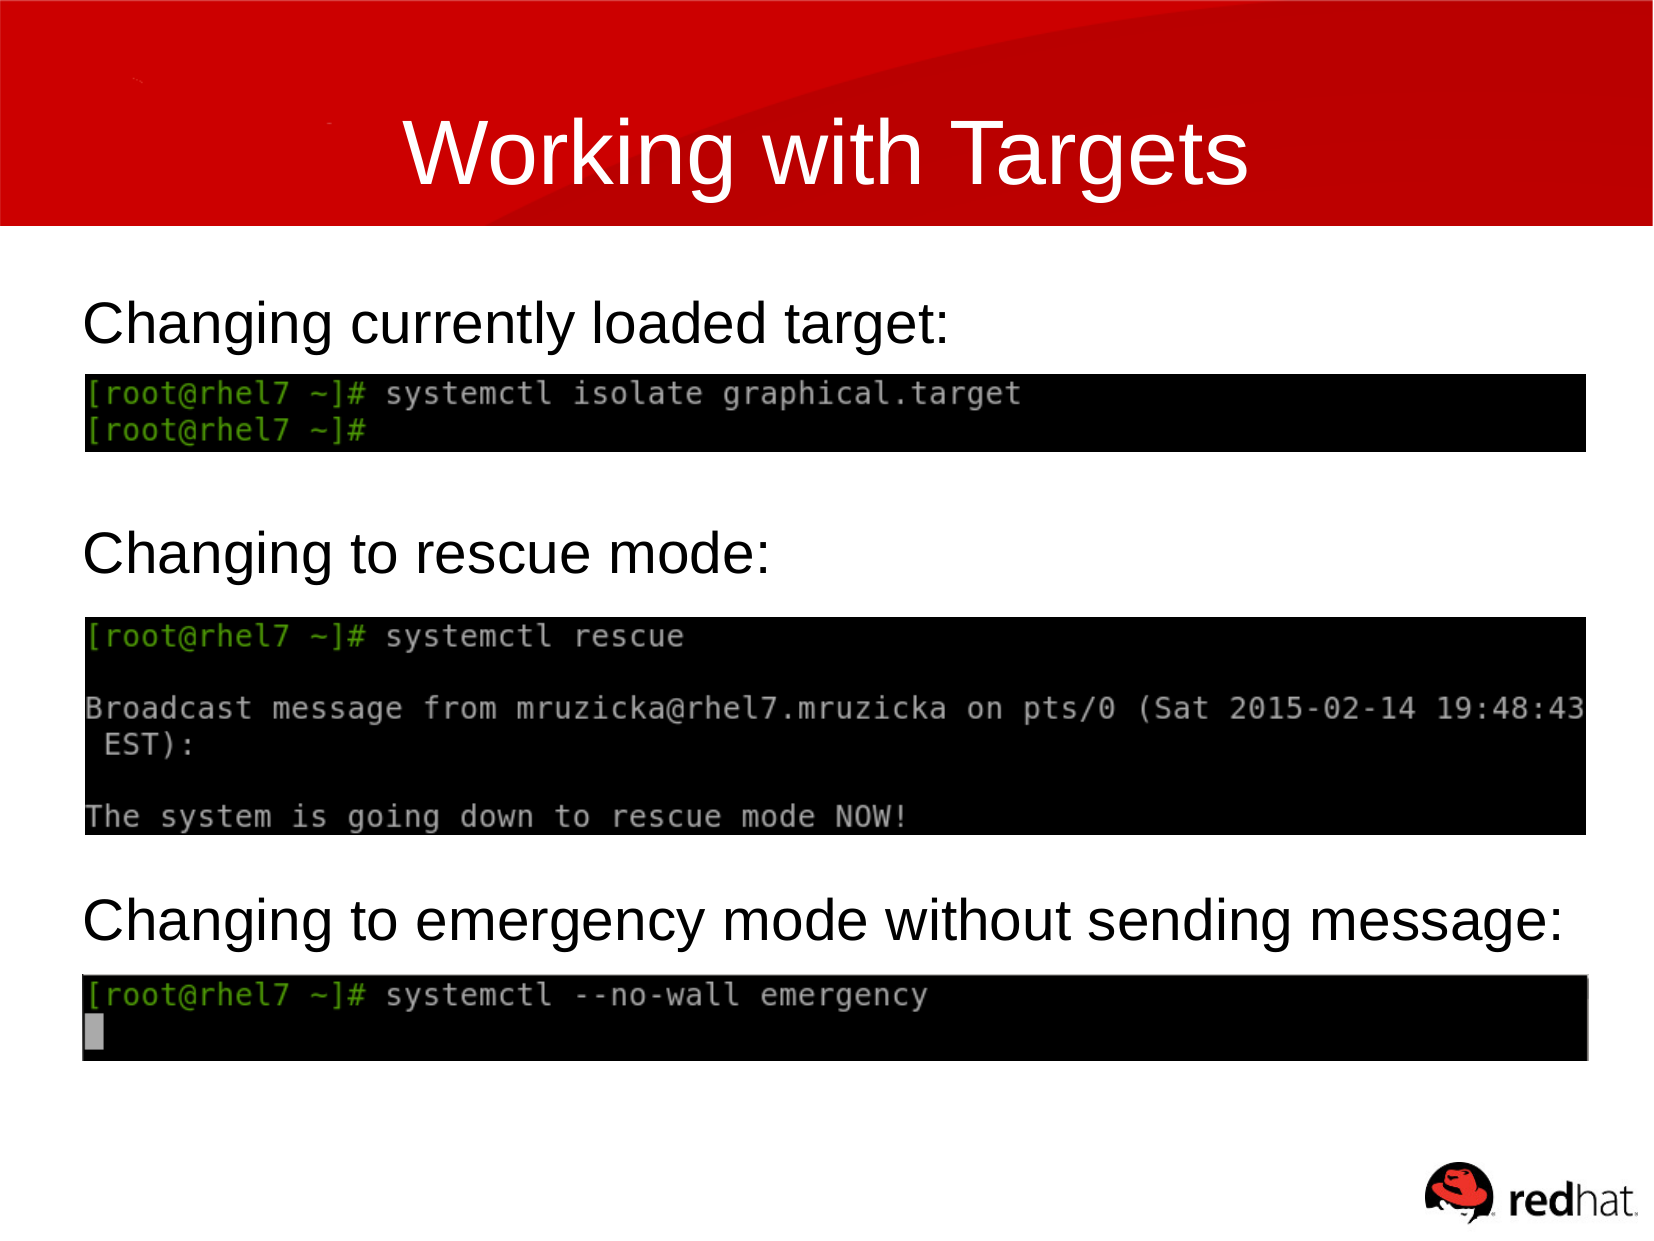

# Working with Targets
Changing currently loaded target:
Changing to rescue mode:
Changing to emergency mode without sending message: